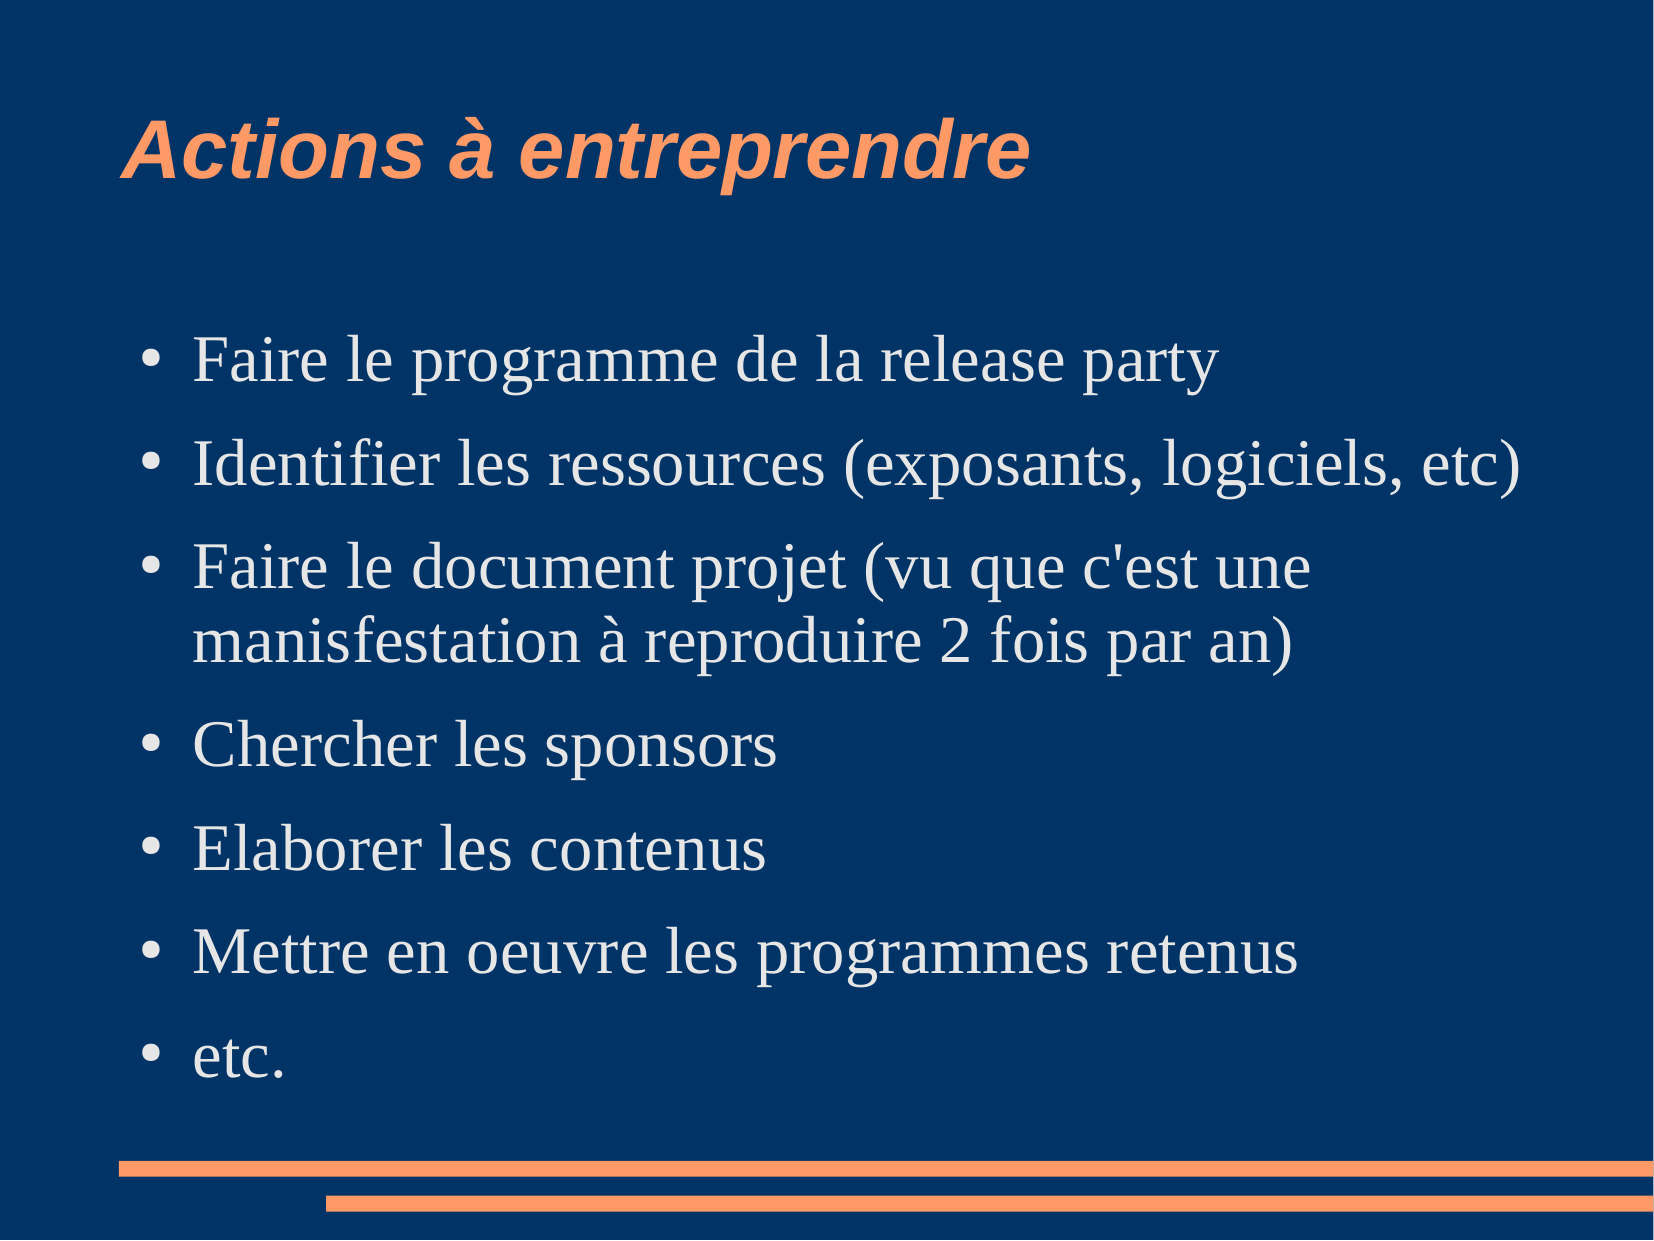

# Actions à entreprendre
Faire le programme de la release party
Identifier les ressources (exposants, logiciels, etc)
Faire le document projet (vu que c'est une manisfestation à reproduire 2 fois par an)
Chercher les sponsors
Elaborer les contenus
Mettre en oeuvre les programmes retenus
etc.